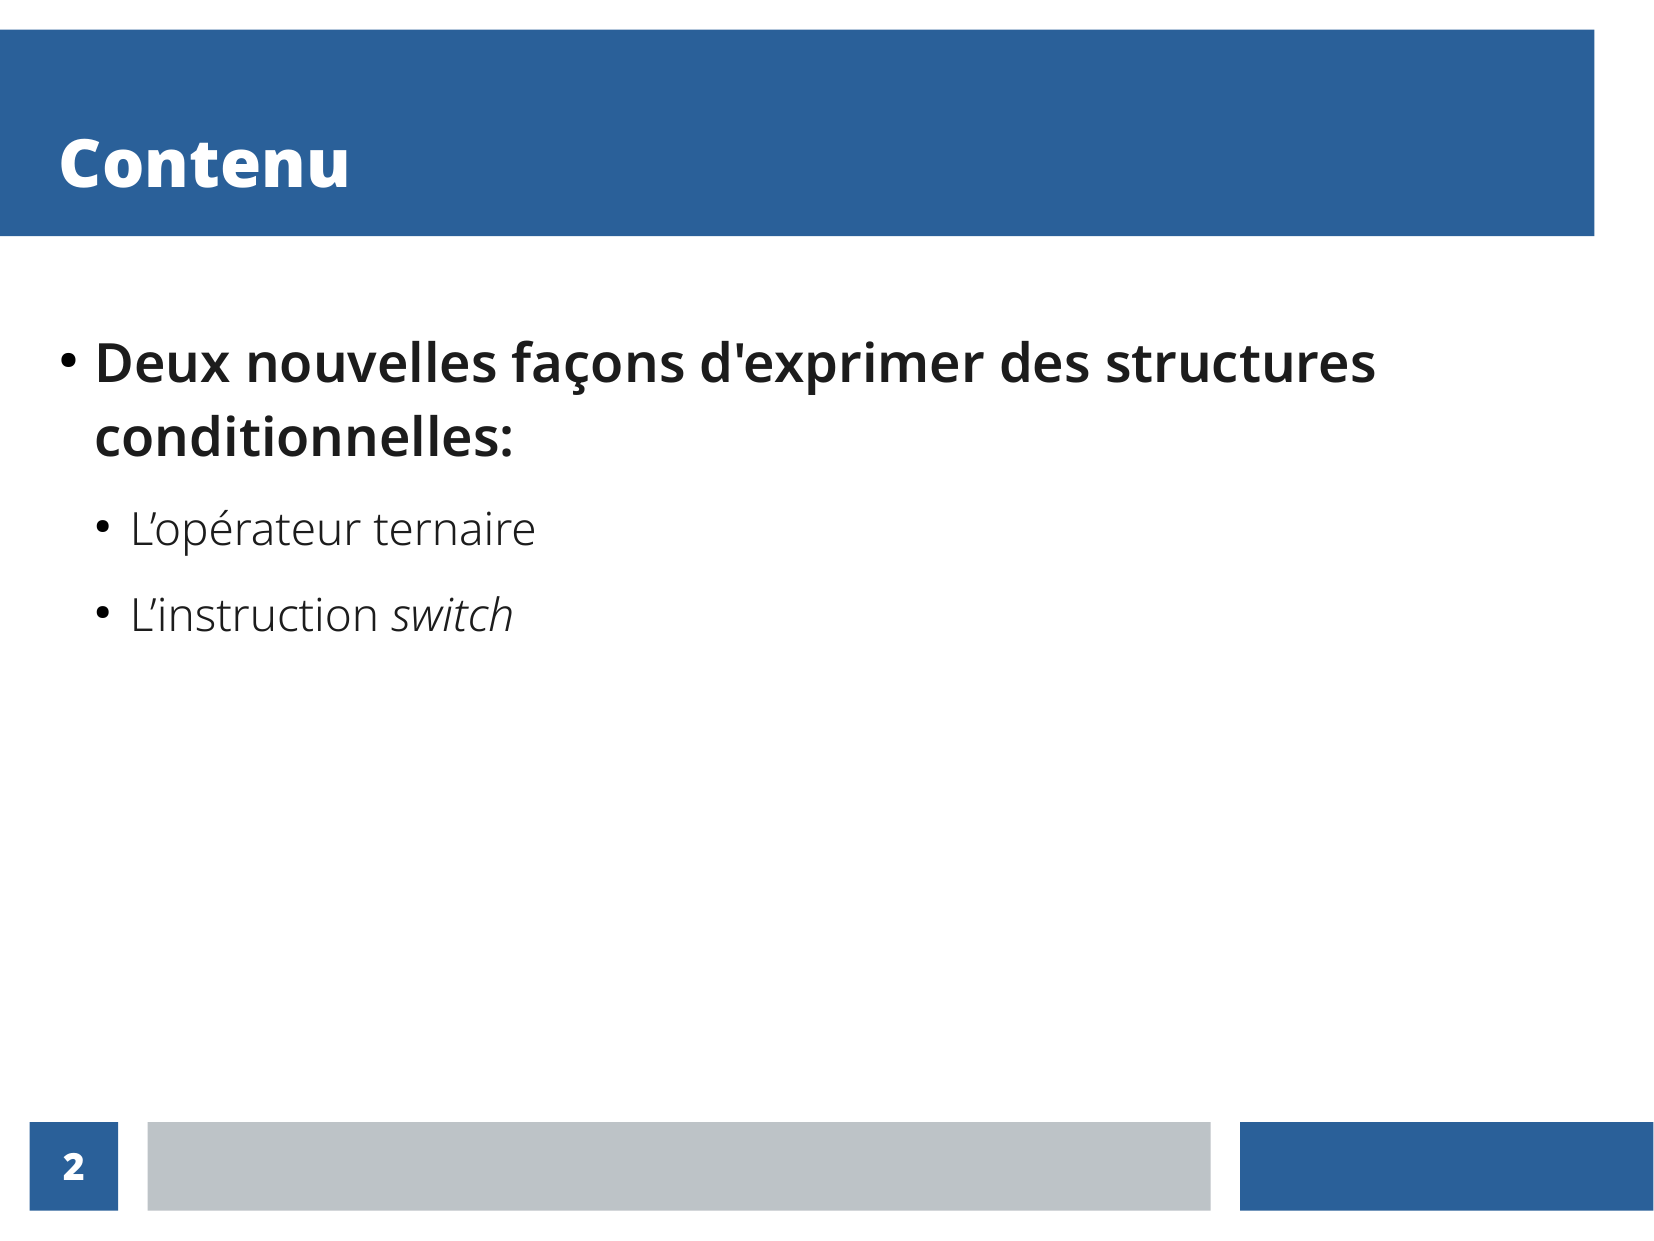

# Contenu
Deux nouvelles façons d'exprimer des structures conditionnelles:
L’opérateur ternaire
L’instruction switch
2